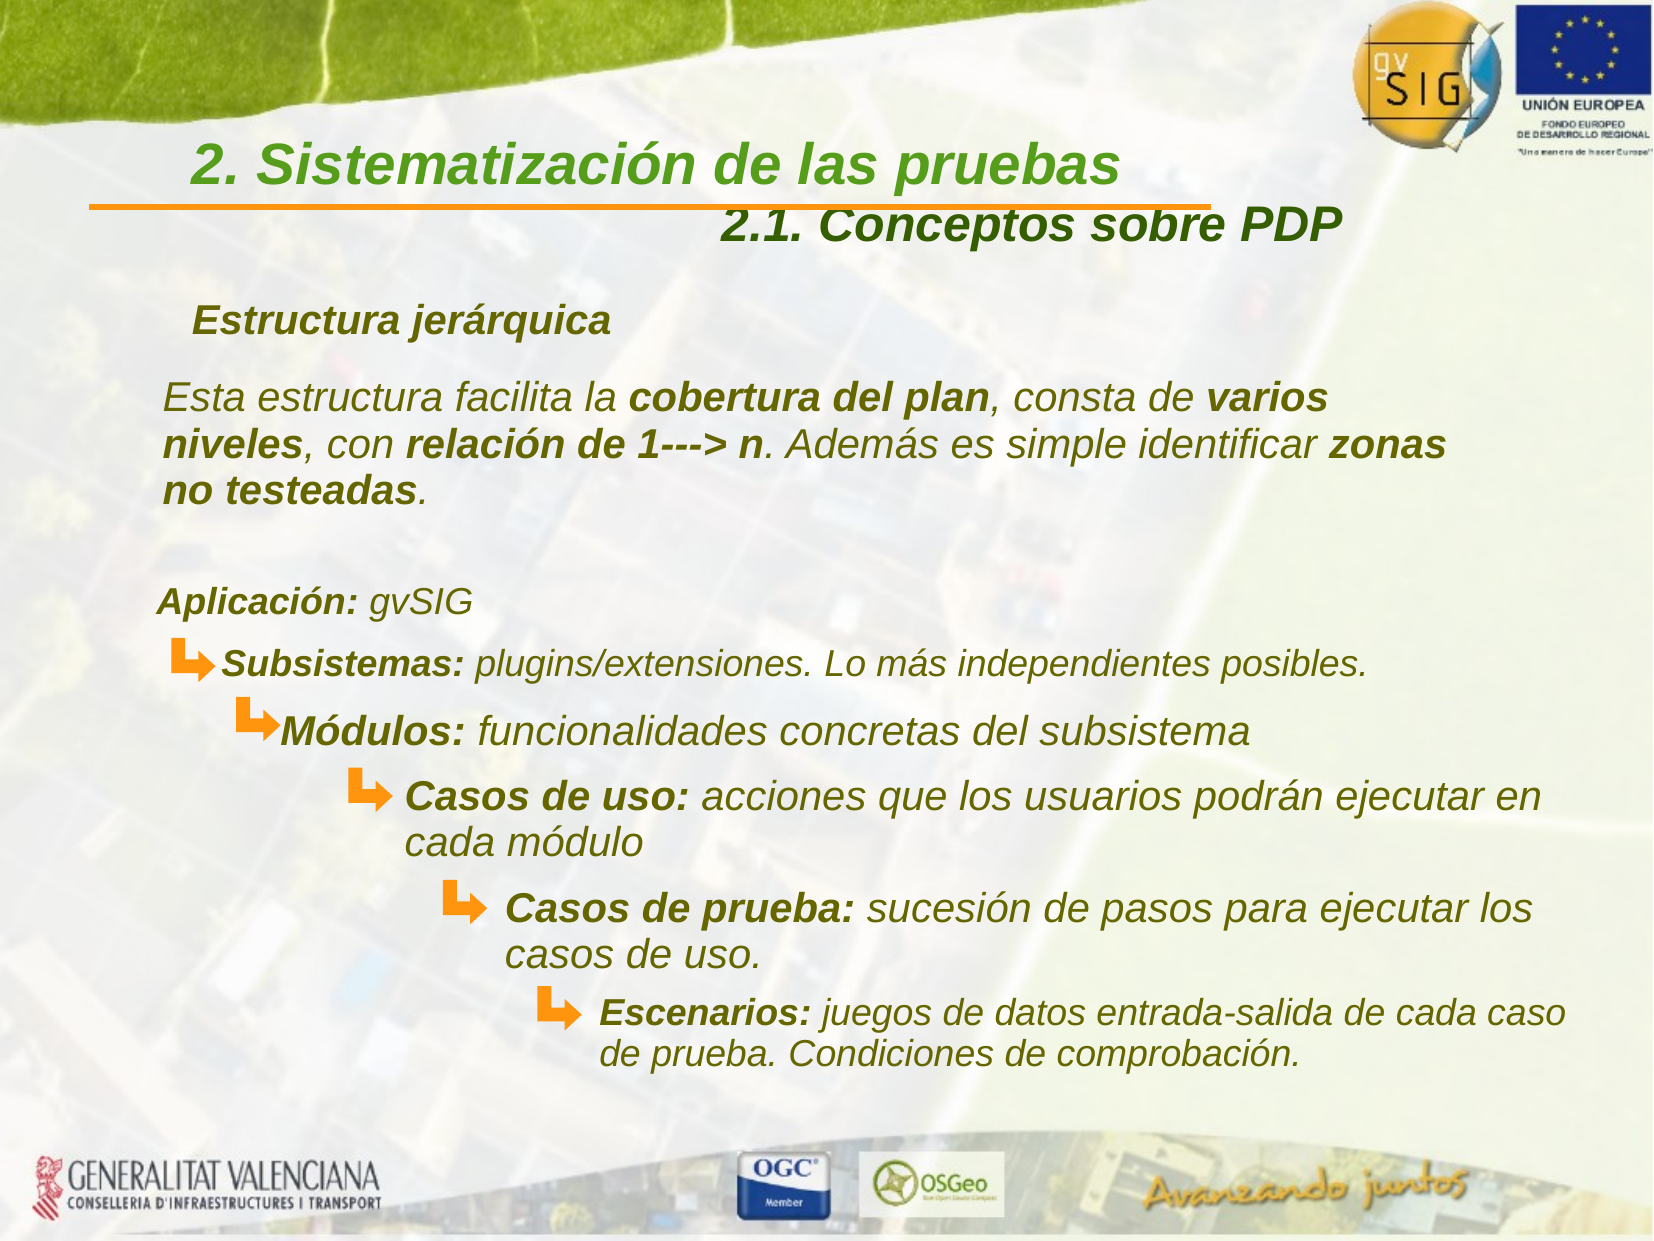

2. Sistematización de las pruebas
2.1. Conceptos sobre PDP
Estructura jerárquica
Esta estructura facilita la cobertura del plan, consta de varios niveles, con relación de 1---> n. Además es simple identificar zonas no testeadas.
Aplicación: gvSIG
Subsistemas: plugins/extensiones. Lo más independientes posibles.
Módulos: funcionalidades concretas del subsistema
Casos de uso: acciones que los usuarios podrán ejecutar en cada módulo
Casos de prueba: sucesión de pasos para ejecutar los casos de uso.
Escenarios: juegos de datos entrada-salida de cada caso de prueba. Condiciones de comprobación.